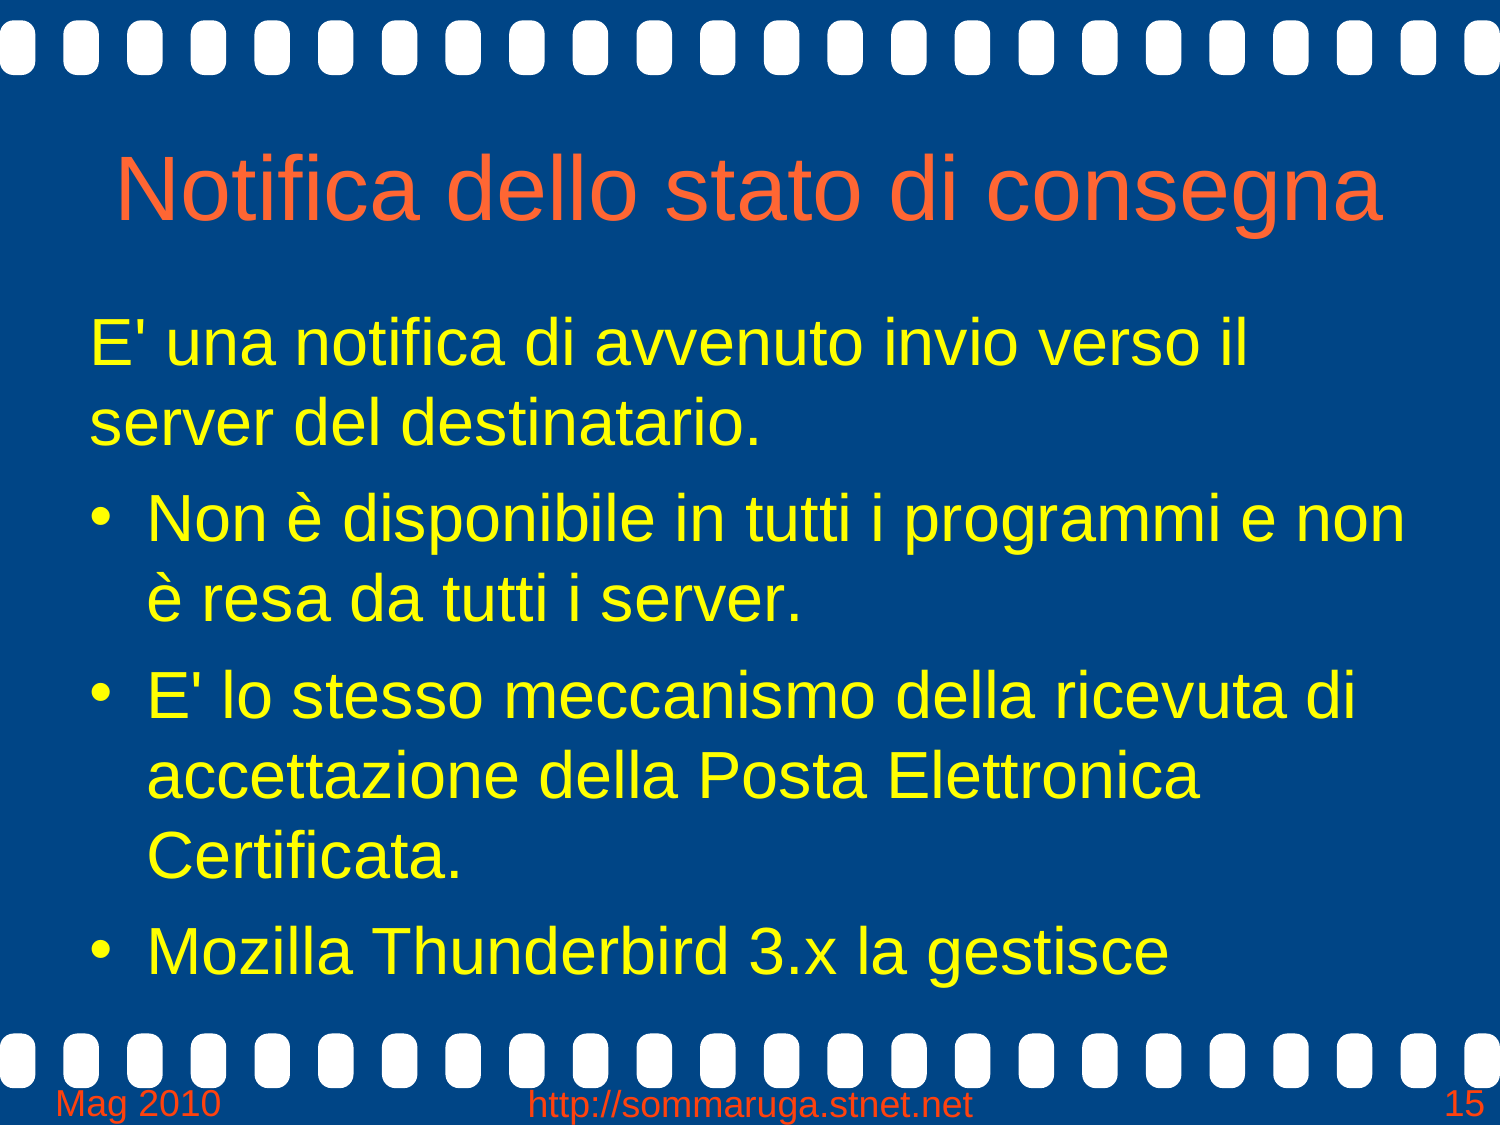

# Notifica dello stato di consegna
E' una notifica di avvenuto invio verso il server del destinatario.
Non è disponibile in tutti i programmi e non è resa da tutti i server.
E' lo stesso meccanismo della ricevuta di accettazione della Posta Elettronica Certificata.
Mozilla Thunderbird 3.x la gestisce